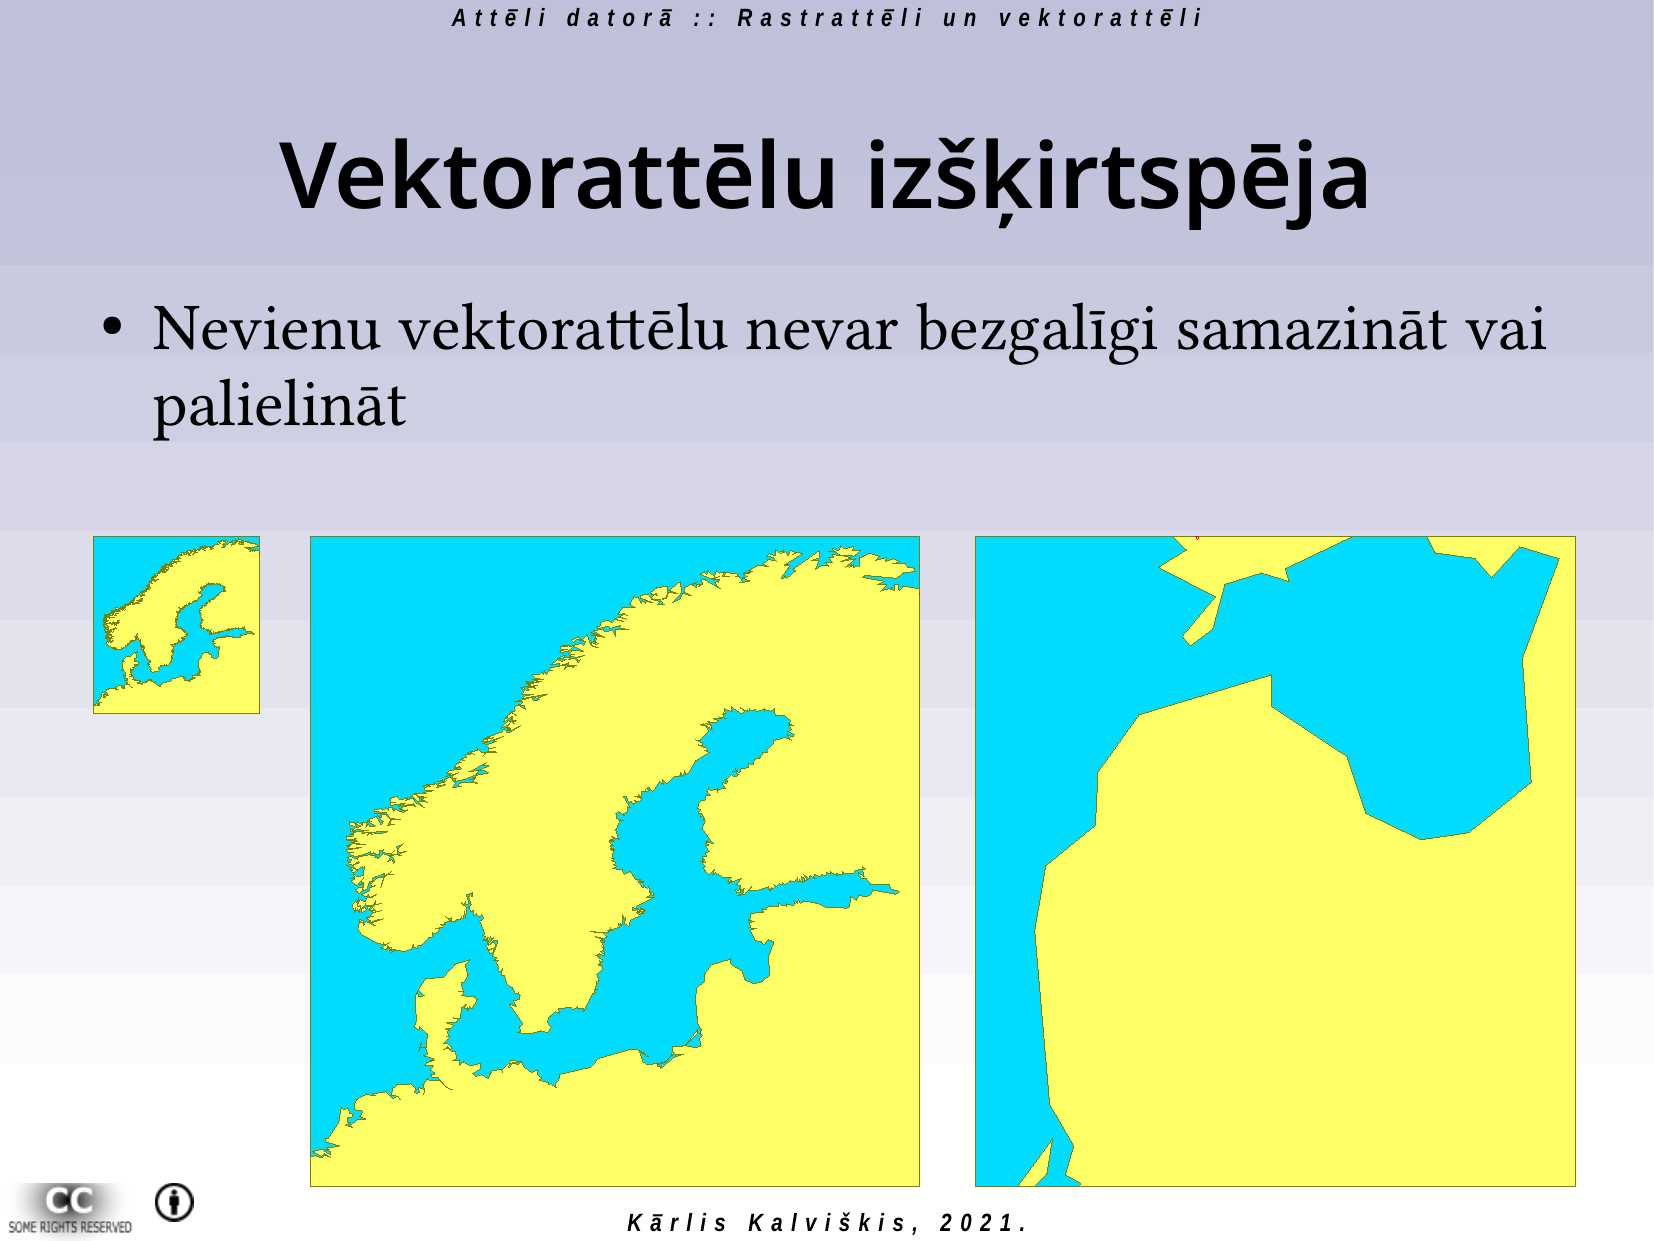

# Vektorattēlu izšķirtspēja
Nevienu vektorattēlu nevar bezgalīgi samazināt vai palielināt